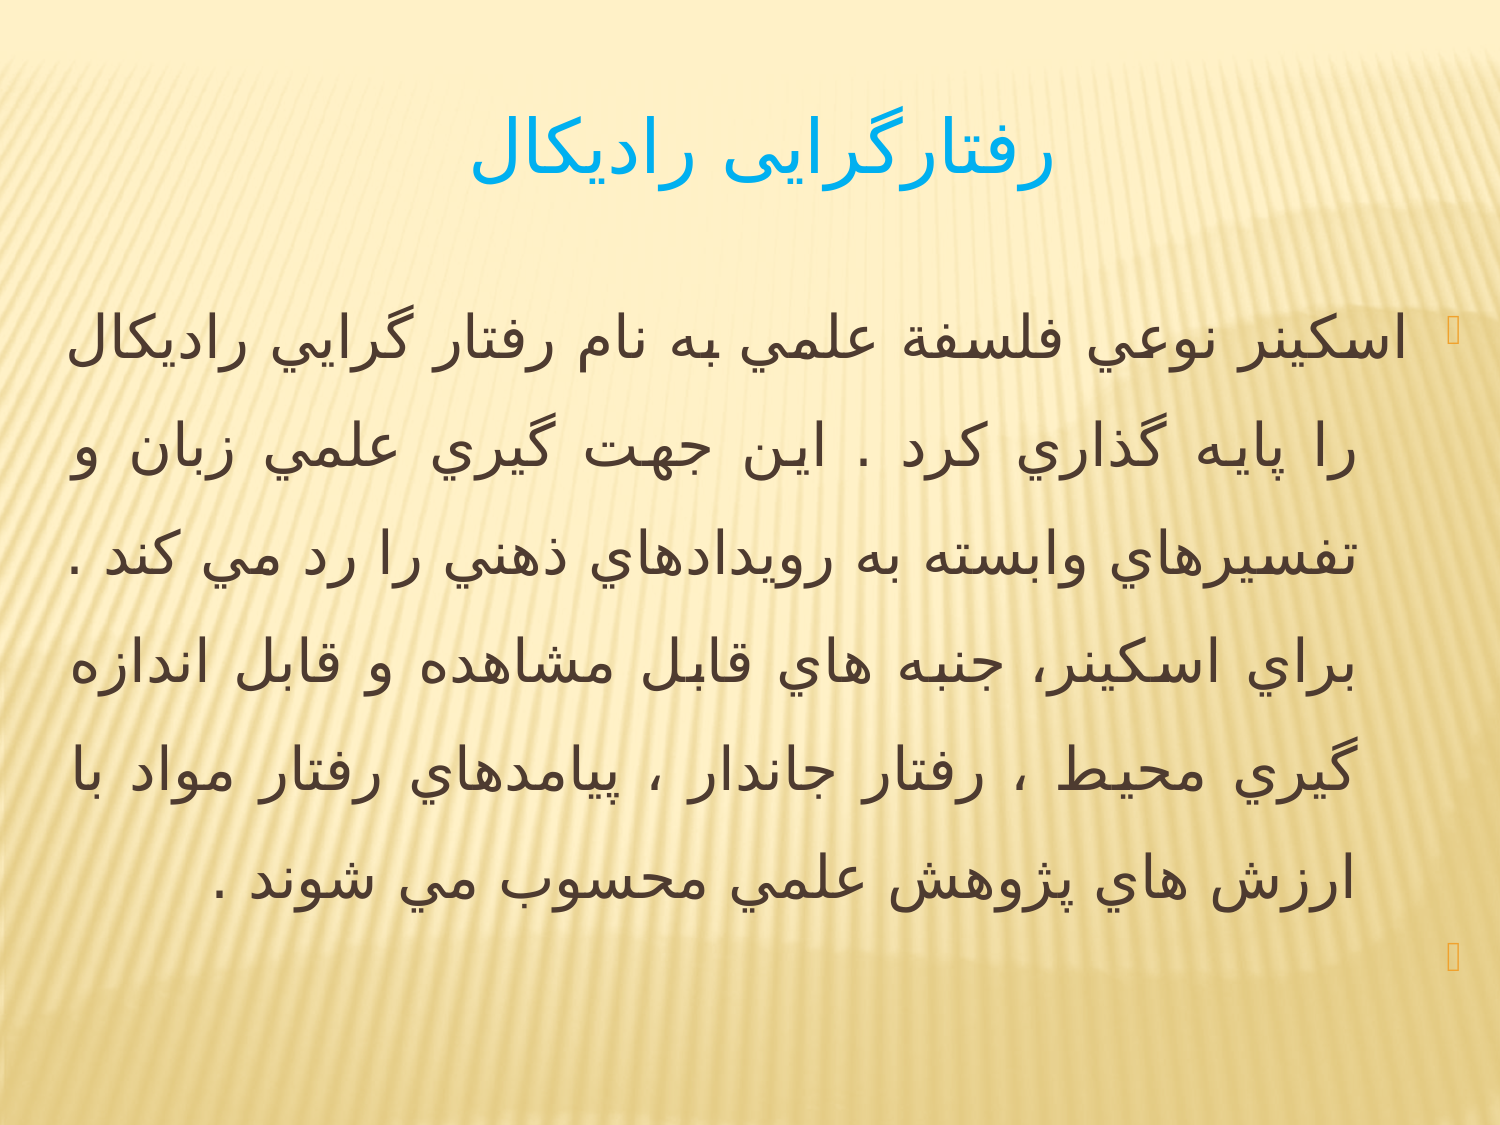

# رفتارگرایی رادیکال
اسكينر نوعي فلسفة علمي به نام رفتار گرايي راديكال را پايه گذاري كرد . اين جهت گيري علمي زبان و تفسيرهاي وابسته به رويدادهاي ذهني را رد مي كند . براي اسكينر، جنبه هاي قابل مشاهده و قابل اندازه گيري محيط ، رفتار جاندار ، پيامدهاي رفتار مواد با ارزش هاي پژوهش علمي محسوب مي شوند .